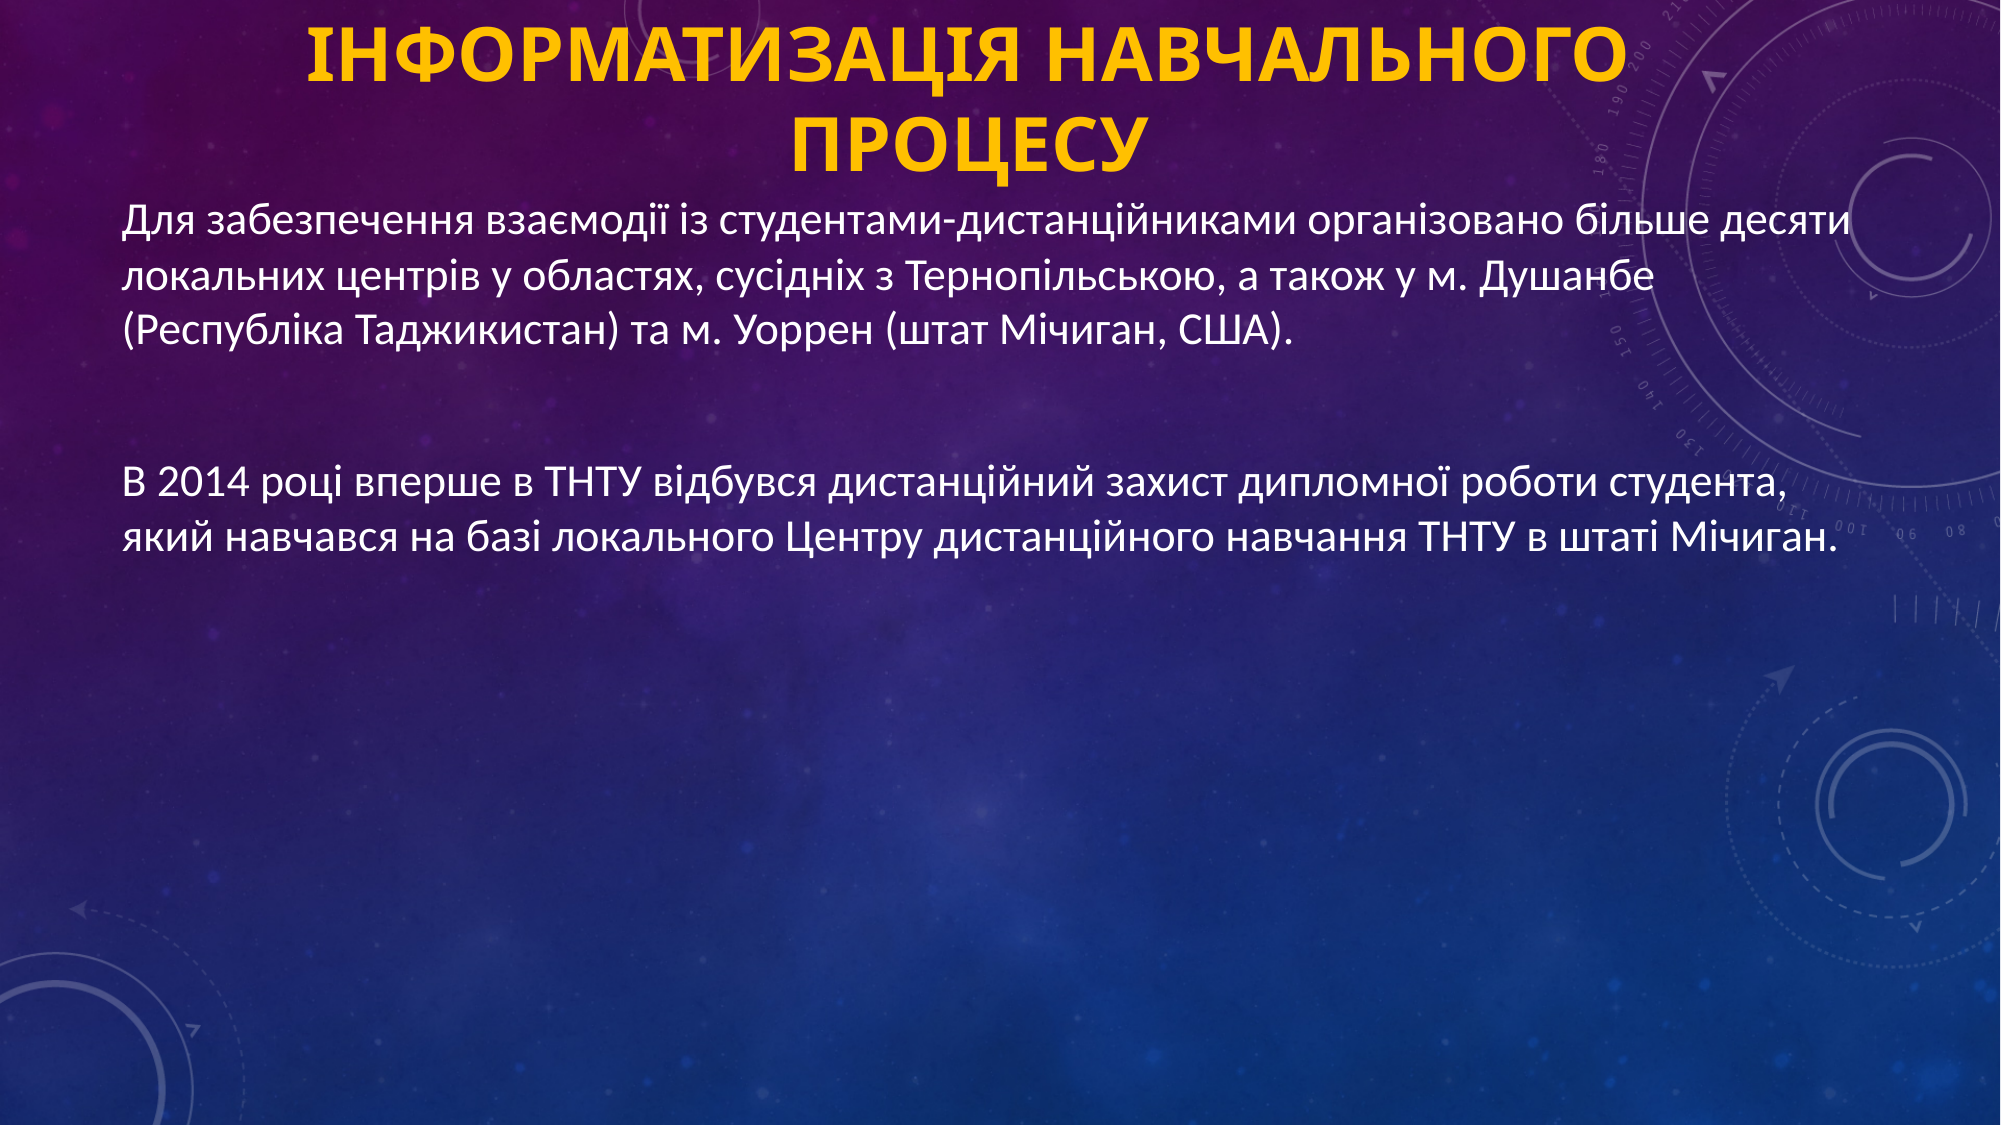

# Інформатизація навчального процесу
Для забезпечення взаємодії із студентами-дистанційниками організовано більше десяти локальних центрів у областях, сусідніх з Тернопільською, а також у м. Душанбе (Республіка Таджикистан) та м. Уоррен (штат Мічиган, США).
В 2014 році вперше в ТНТУ відбувся дистанційний захист дипломної роботи студента, який навчався на базі локального Центру дистанційного навчання ТНТУ в штаті Мічиган.